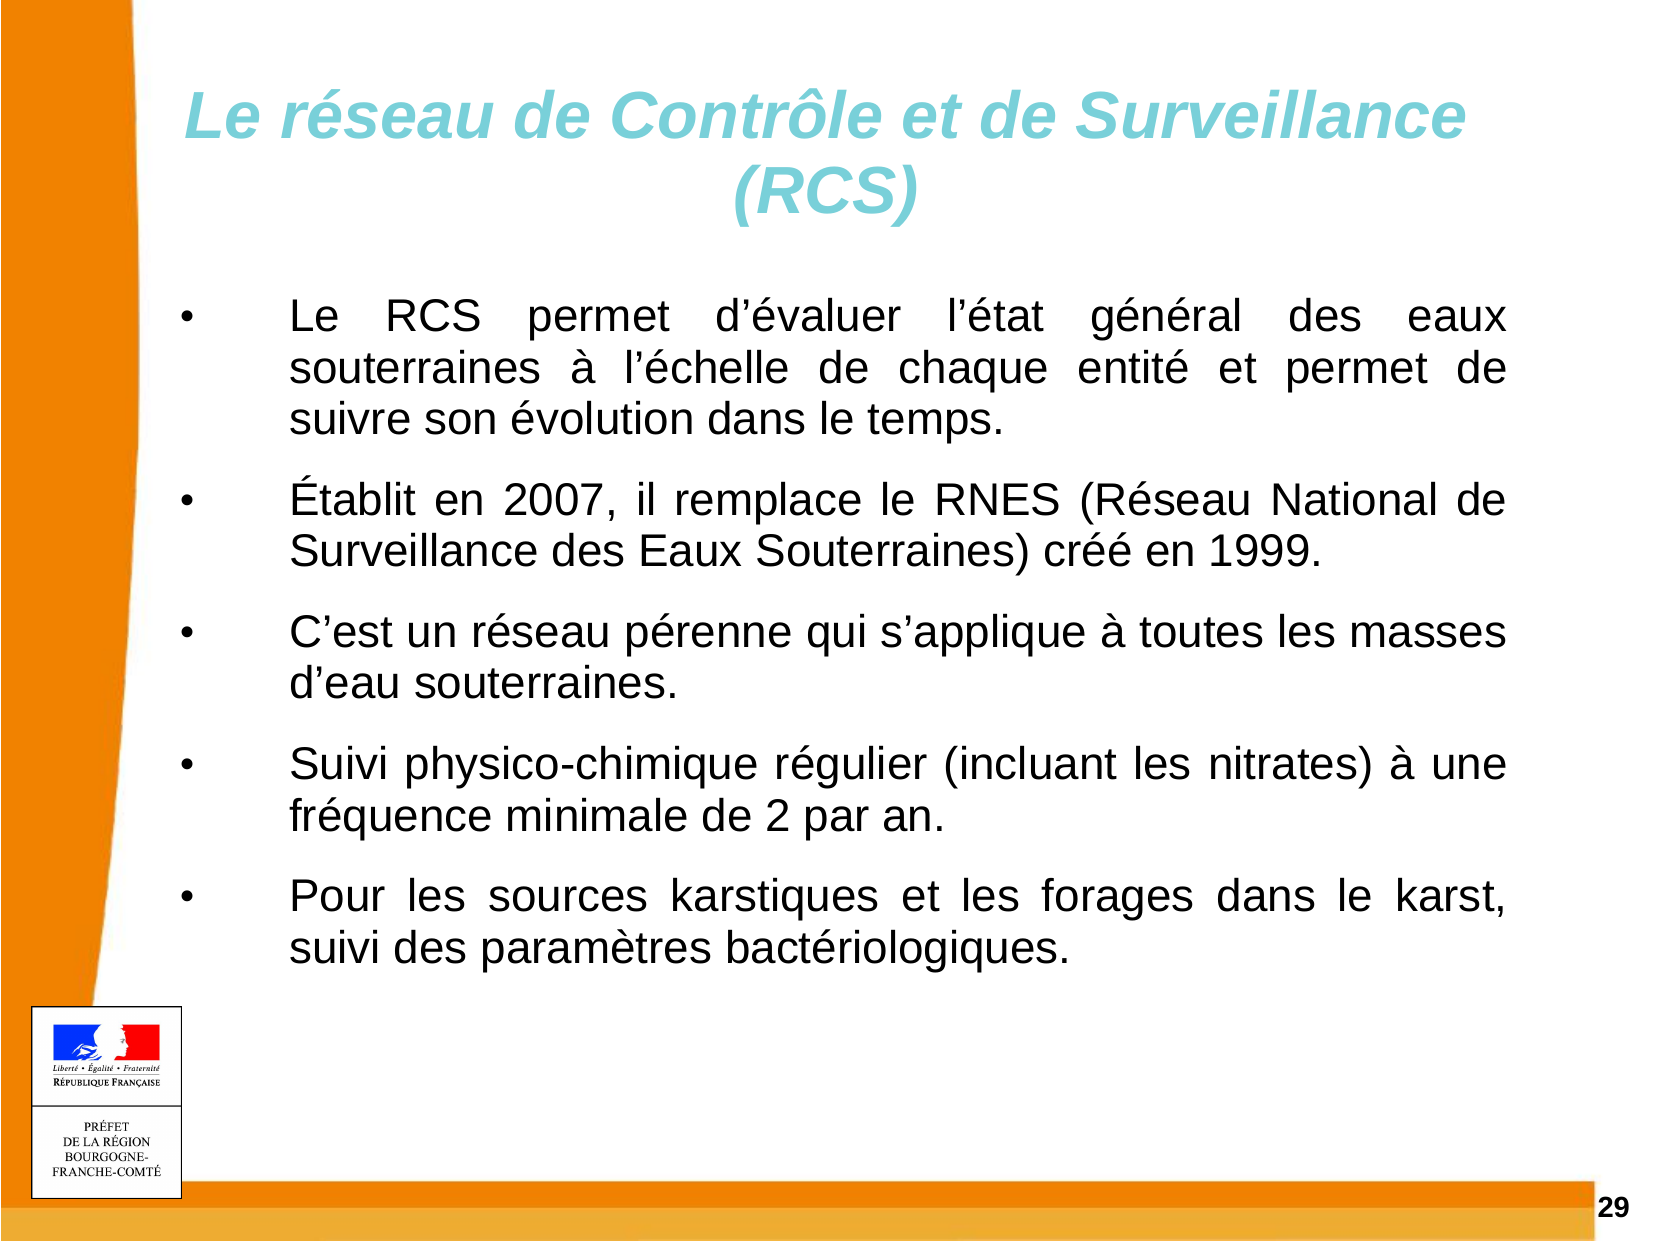

# Le réseau de Contrôle et de Surveillance (RCS)
•	Le RCS permet d’évaluer l’état général des eaux souterraines à l’échelle de chaque entité et permet de suivre son évolution dans le temps.
•	Établit en 2007, il remplace le RNES (Réseau National de Surveillance des Eaux Souterraines) créé en 1999.
•	C’est un réseau pérenne qui s’applique à toutes les masses d’eau souterraines.
•	Suivi physico-chimique régulier (incluant les nitrates) à une fréquence minimale de 2 par an.
•	Pour les sources karstiques et les forages dans le karst, suivi des paramètres bactériologiques.
29